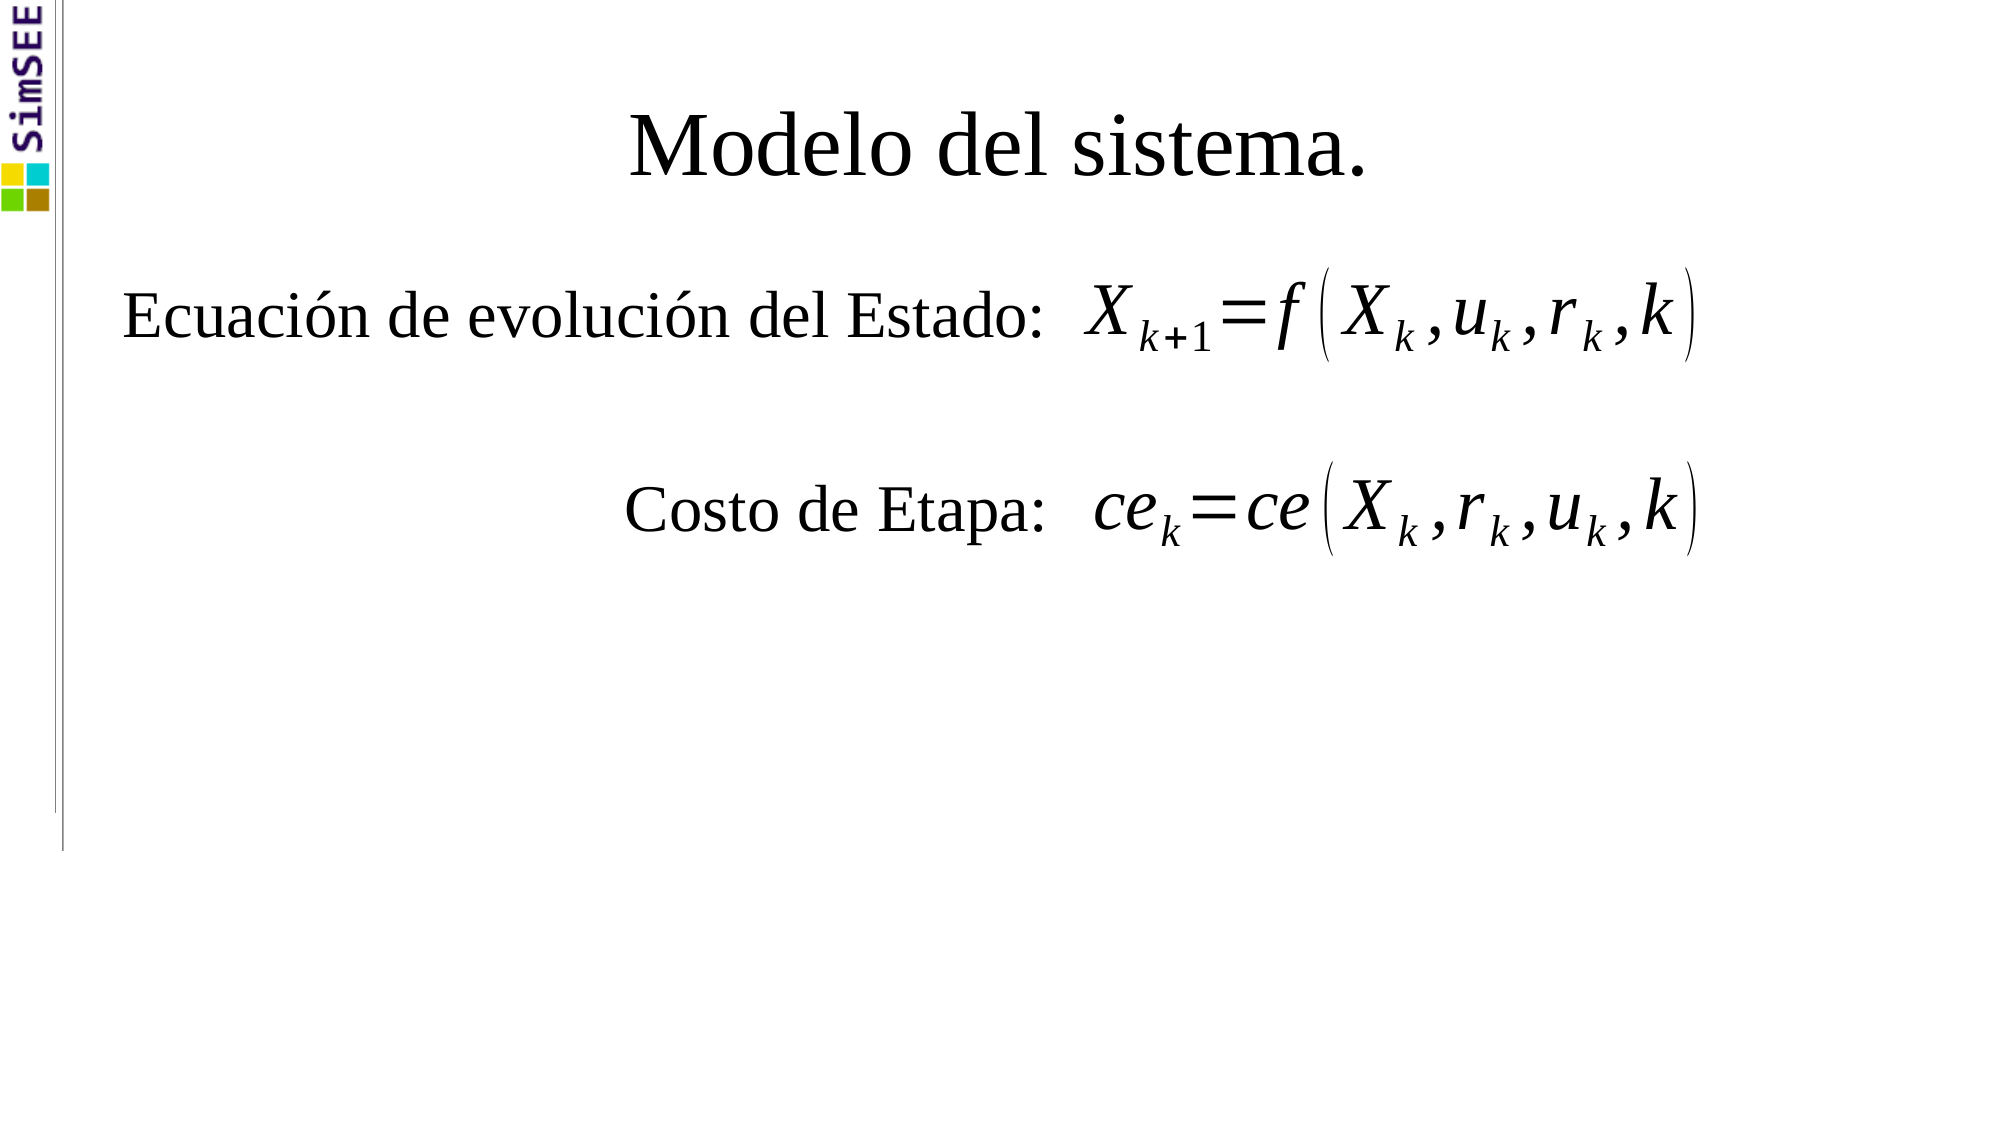

# Modelo del sistema.
Ecuación de evolución del Estado:
Costo de Etapa: